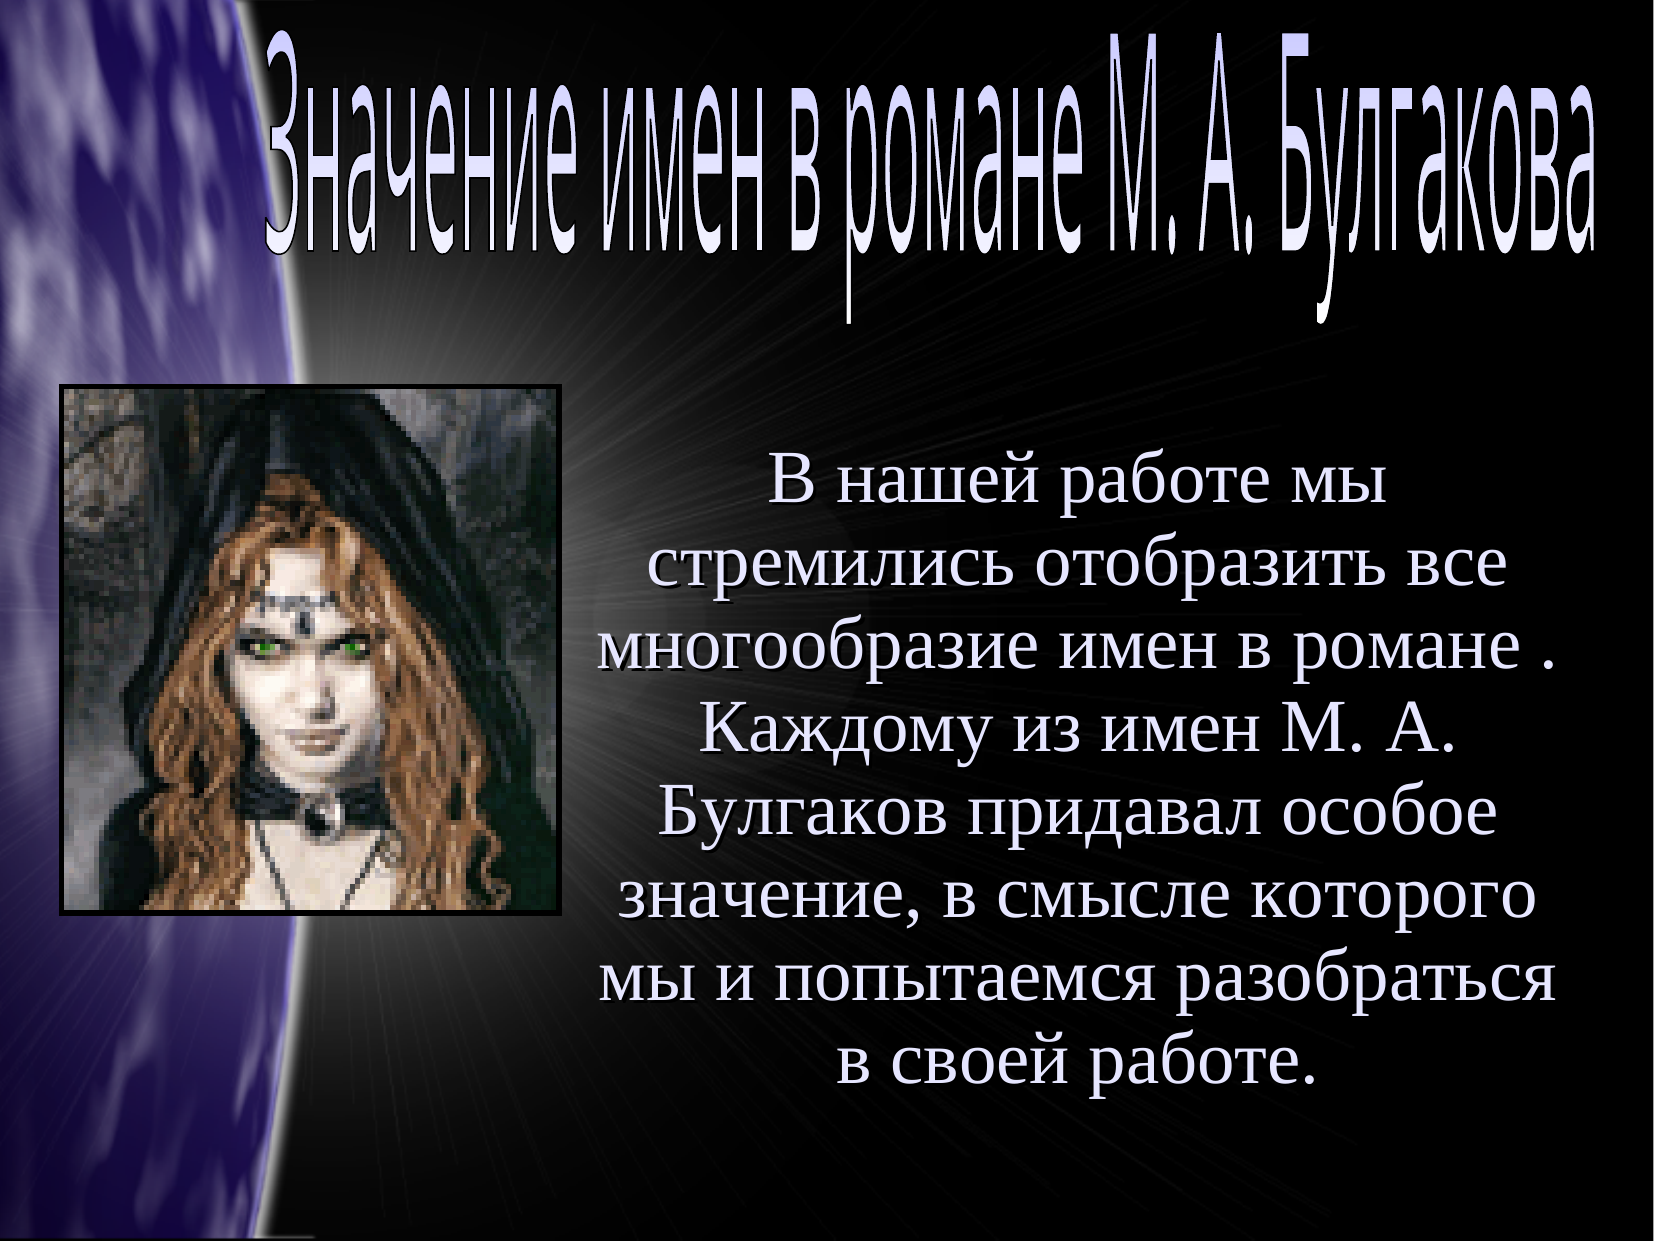

Значение имен в романе М. А. Булгакова
# В нашей работе мы стремились отобразить все многообразие имен в романе . Каждому из имен М. А. Булгаков придавал особое значение, в смысле которого мы и попытаемся разобраться в своей работе.